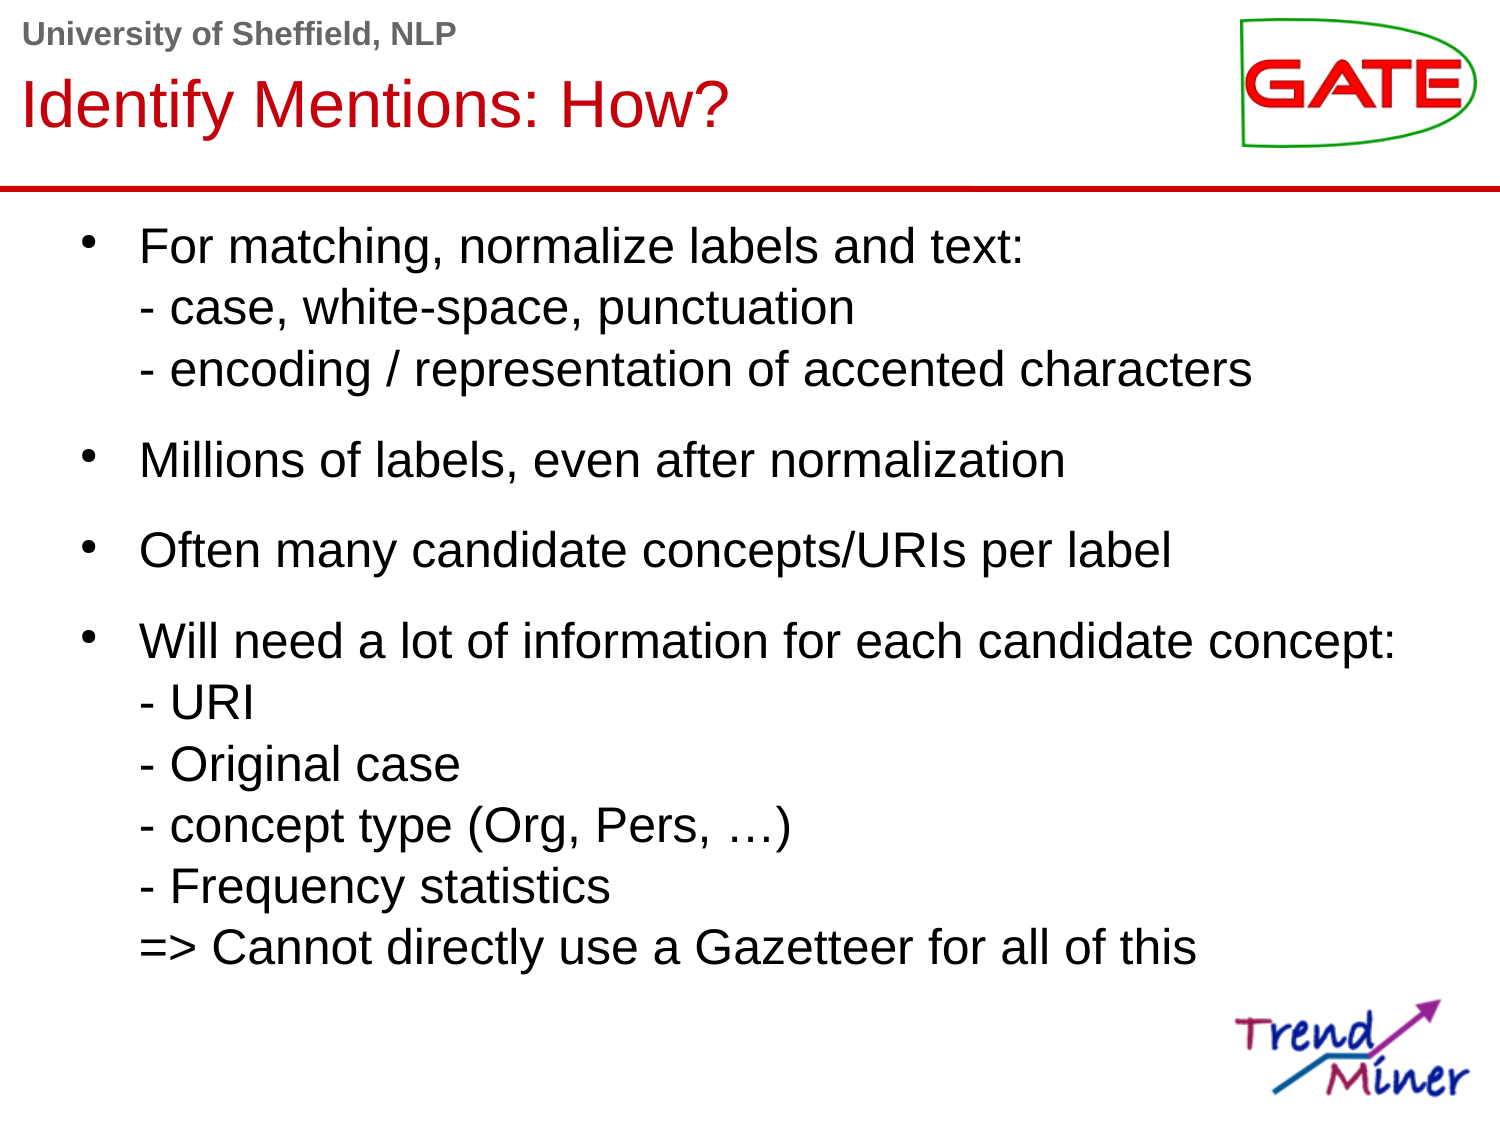

# Identify Mentions: How?
For matching, normalize labels and text:
- case, white-space, punctuation
- encoding / representation of accented characters
Millions of labels, even after normalization
Often many candidate concepts/URIs per label
Will need a lot of information for each candidate concept:
- URI
- Original case
- concept type (Org, Pers, …)
- Frequency statistics
=> Cannot directly use a Gazetteer for all of this